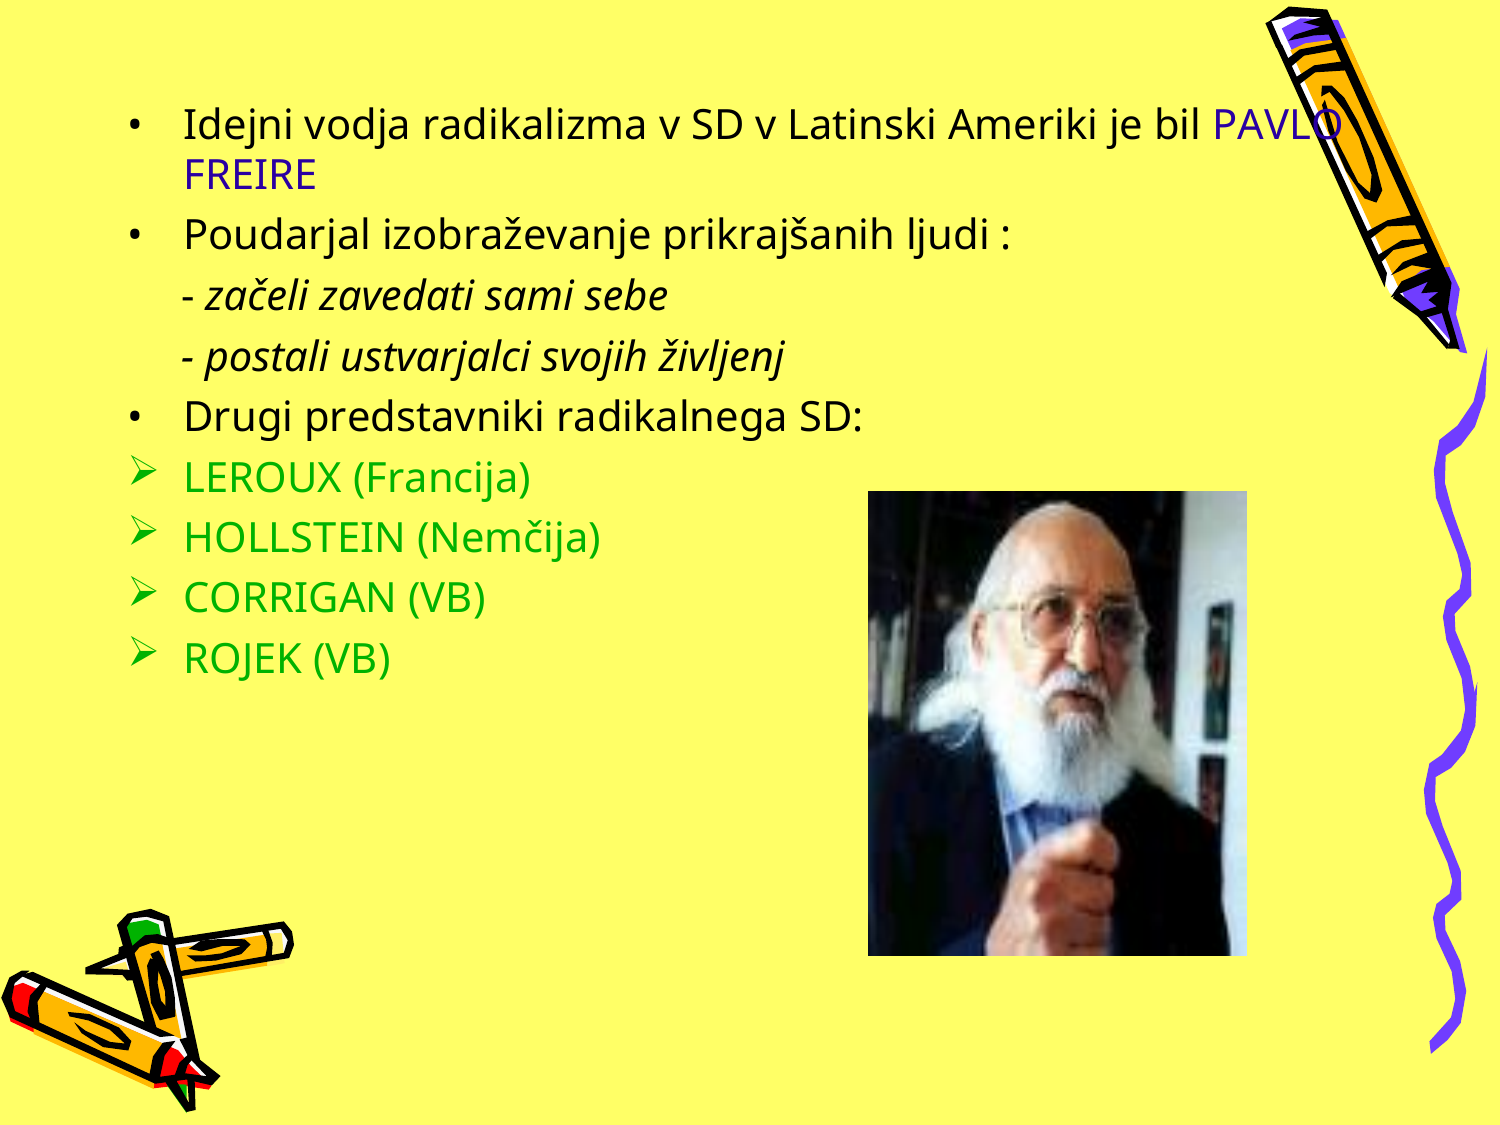

# Idejni vodja radikalizma v SD v Latinski Ameriki je bil PAVLO FREIRE
Poudarjal izobraževanje prikrajšanih ljudi :
 - začeli zavedati sami sebe
 - postali ustvarjalci svojih življenj
Drugi predstavniki radikalnega SD:
LEROUX (Francija)
HOLLSTEIN (Nemčija)
CORRIGAN (VB)
ROJEK (VB)